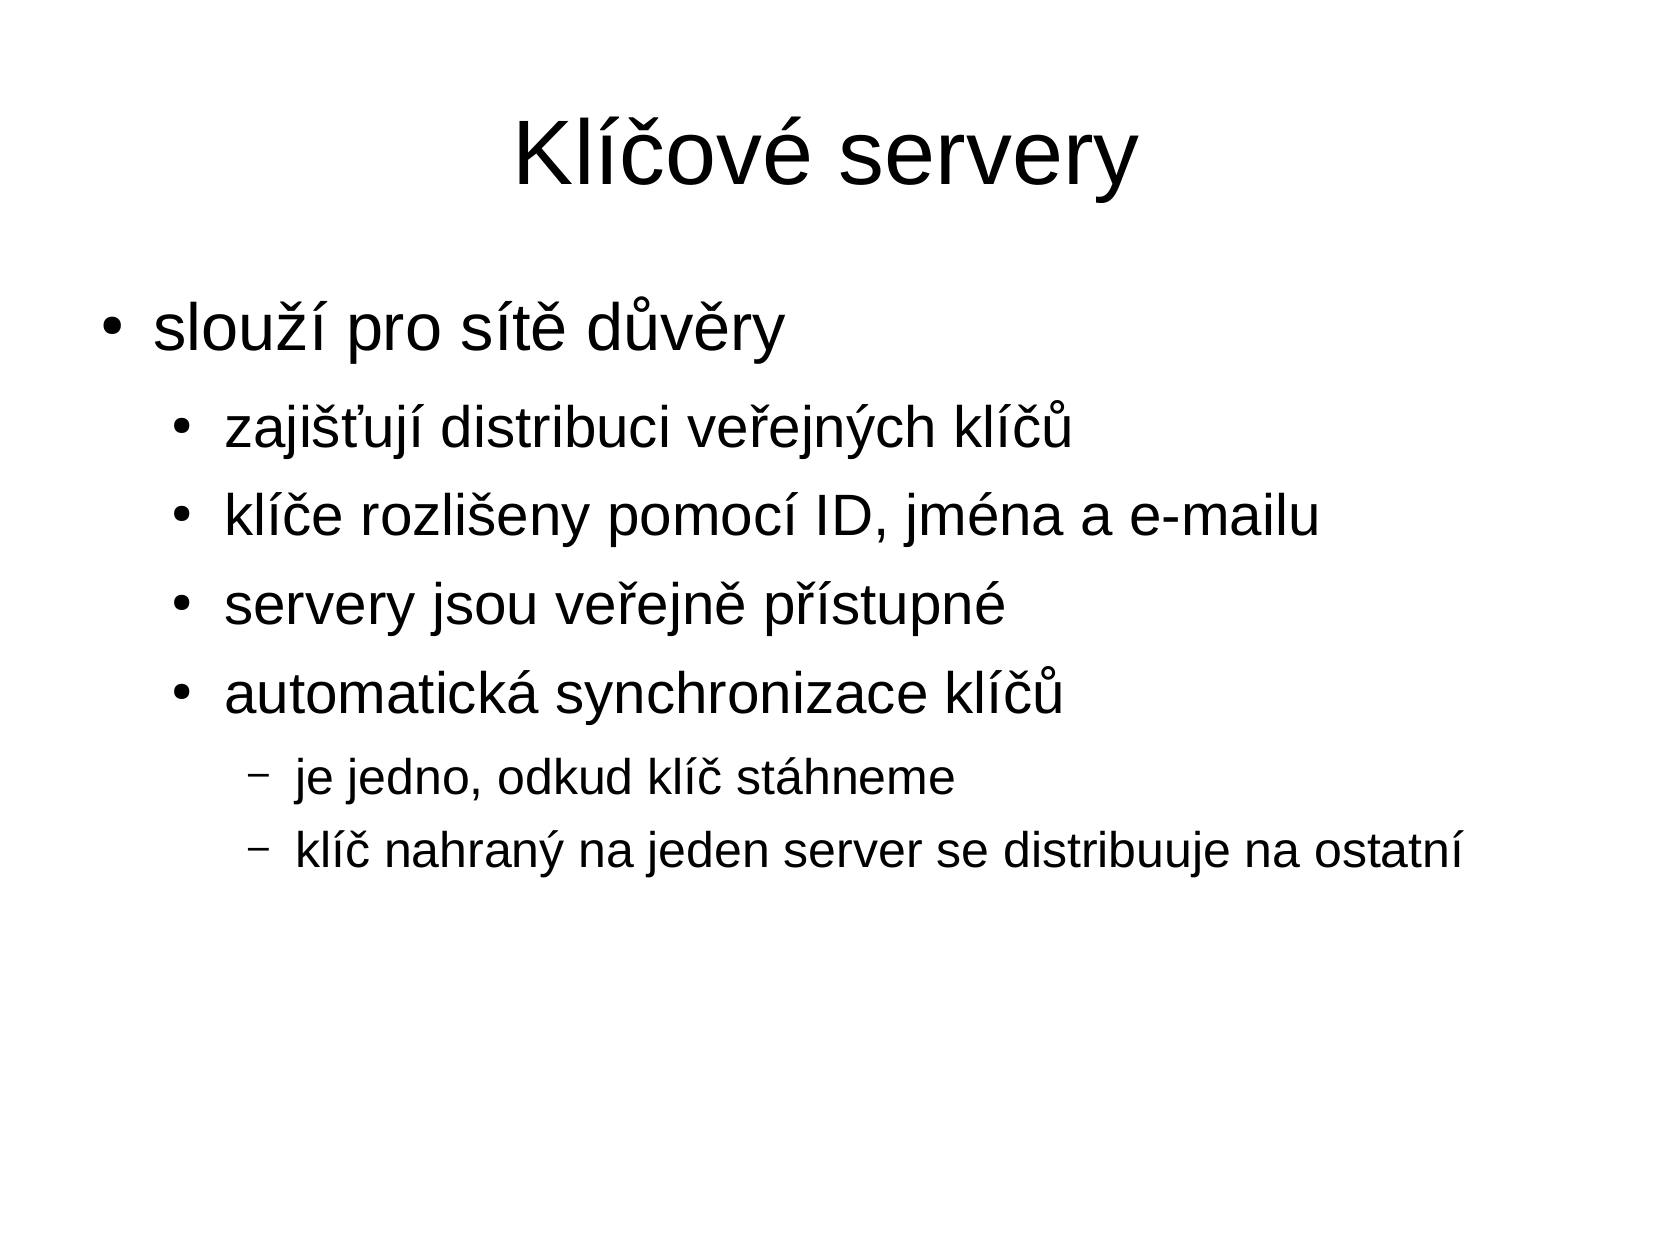

# Klíčové servery
slouží pro sítě důvěry
zajišťují distribuci veřejných klíčů
klíče rozlišeny pomocí ID, jména a e-mailu
servery jsou veřejně přístupné
automatická synchronizace klíčů
je jedno, odkud klíč stáhneme
klíč nahraný na jeden server se distribuuje na ostatní